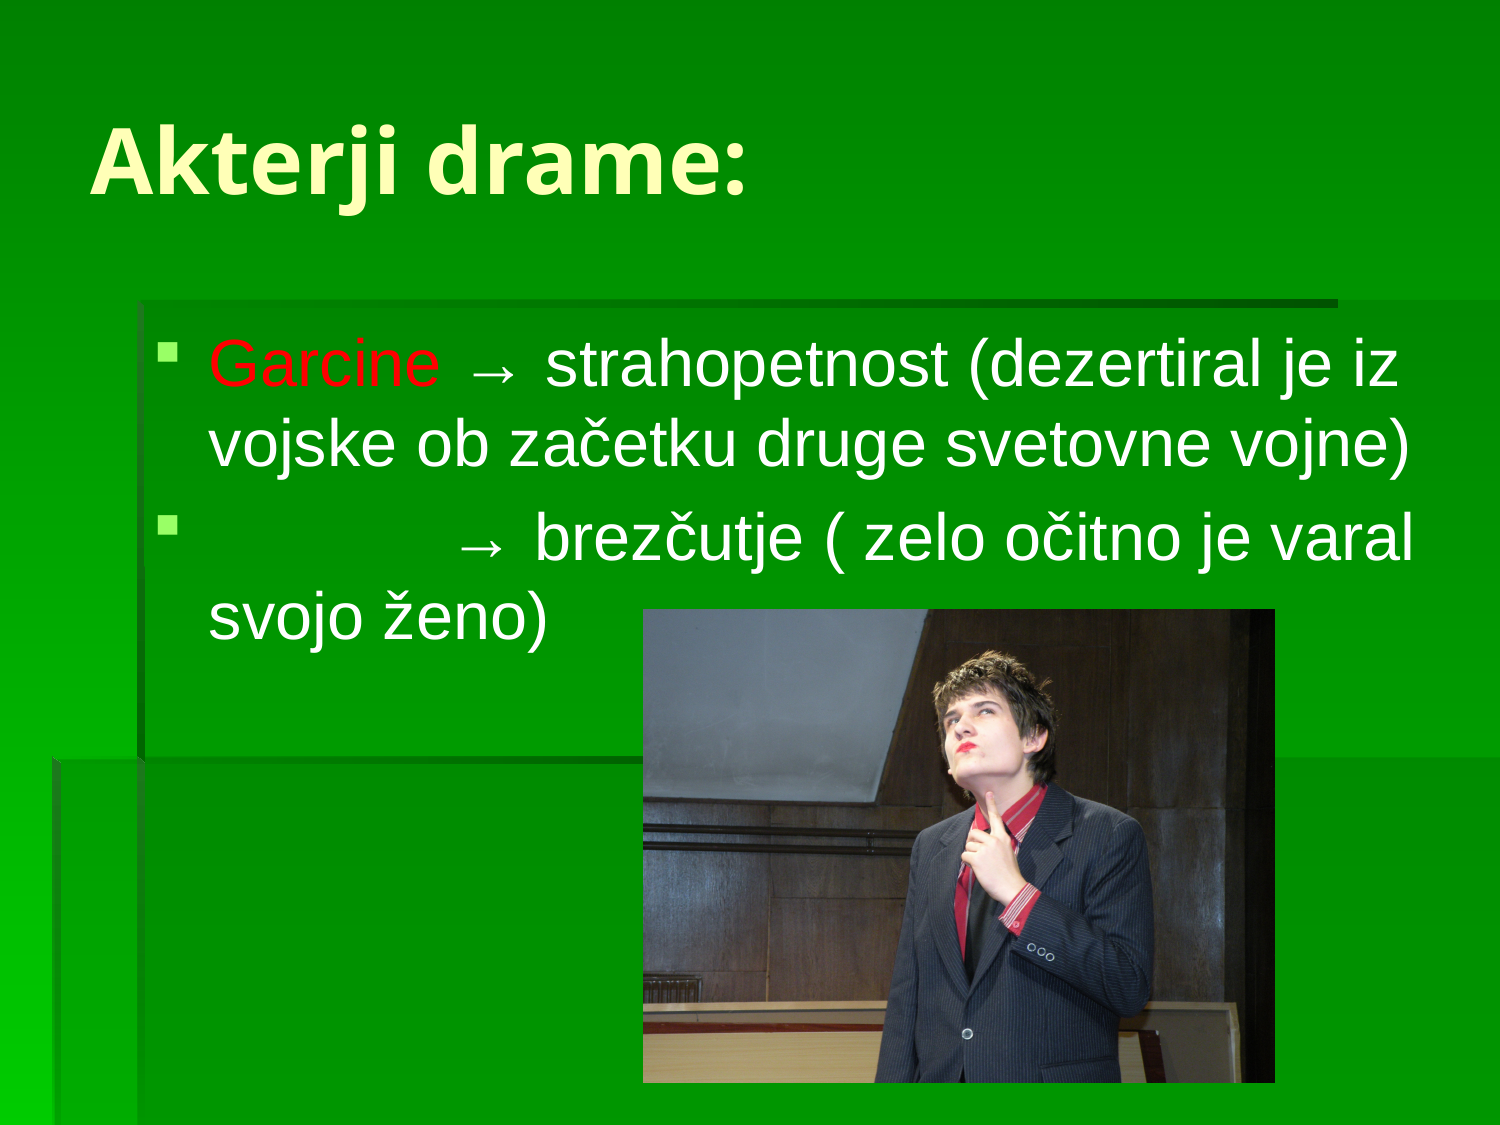

# Akterji drame:
Garcine → strahopetnost (dezertiral je iz vojske ob začetku druge svetovne vojne)
 → brezčutje ( zelo očitno je varal svojo ženo)